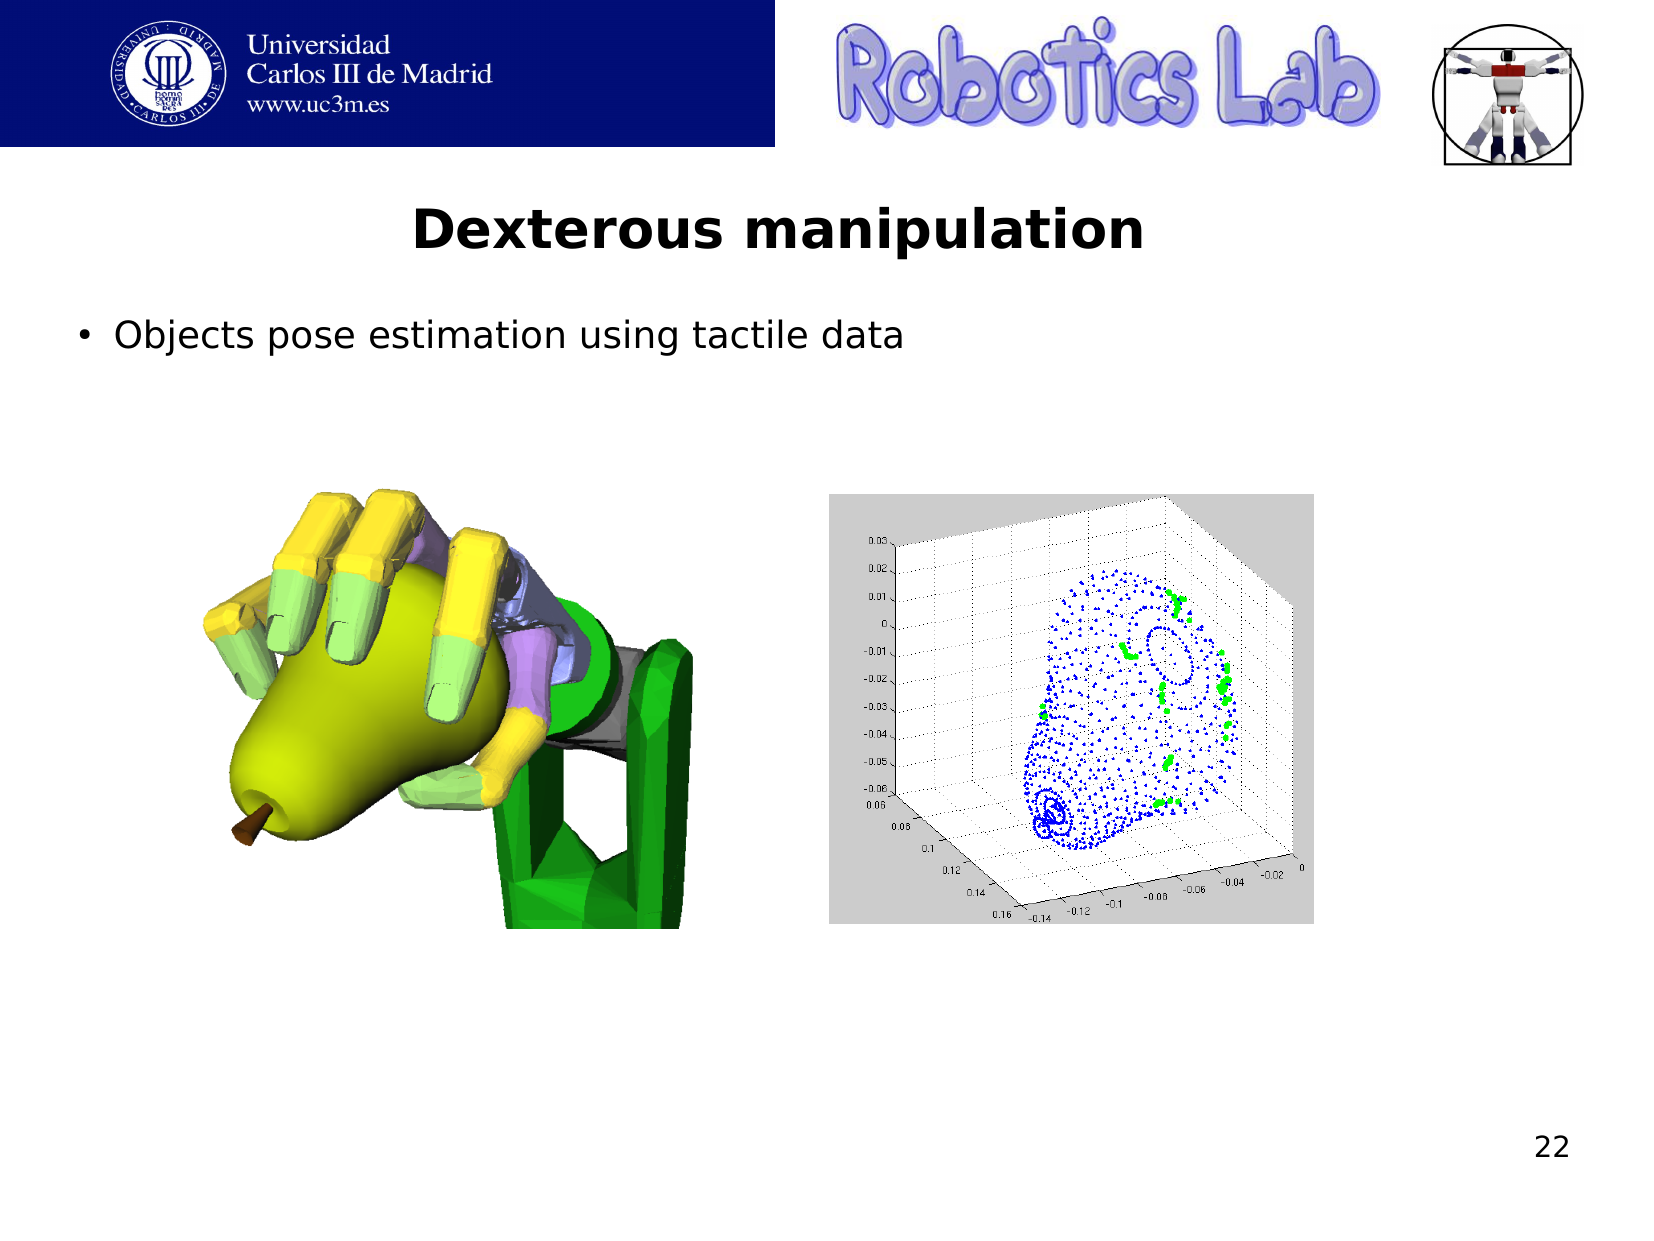

# Estructura Interdisciplinar e Internacional
Robotics Lab
Dexterous manipulation
Objects pose estimation using tactile data
22